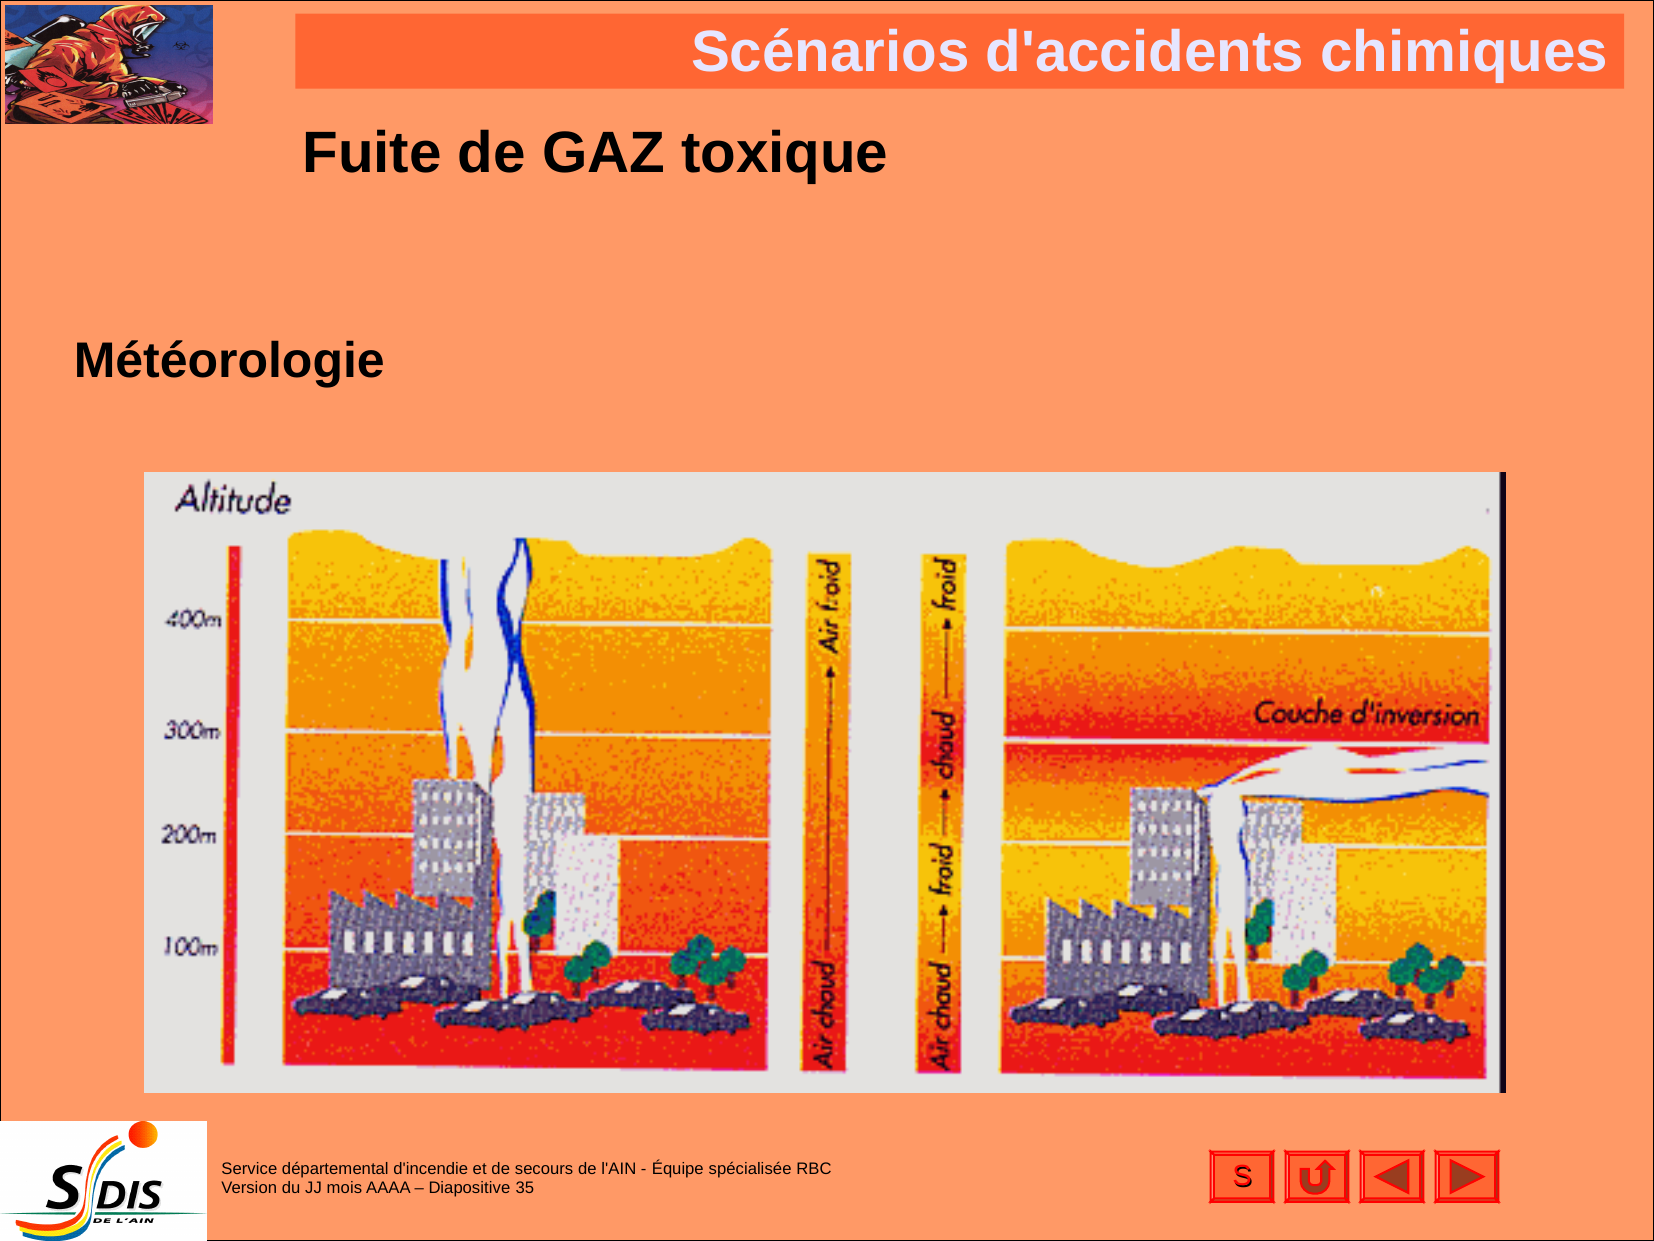

Scénarios d'accidents chimiques
Fuite de GAZ toxique
Météorologie